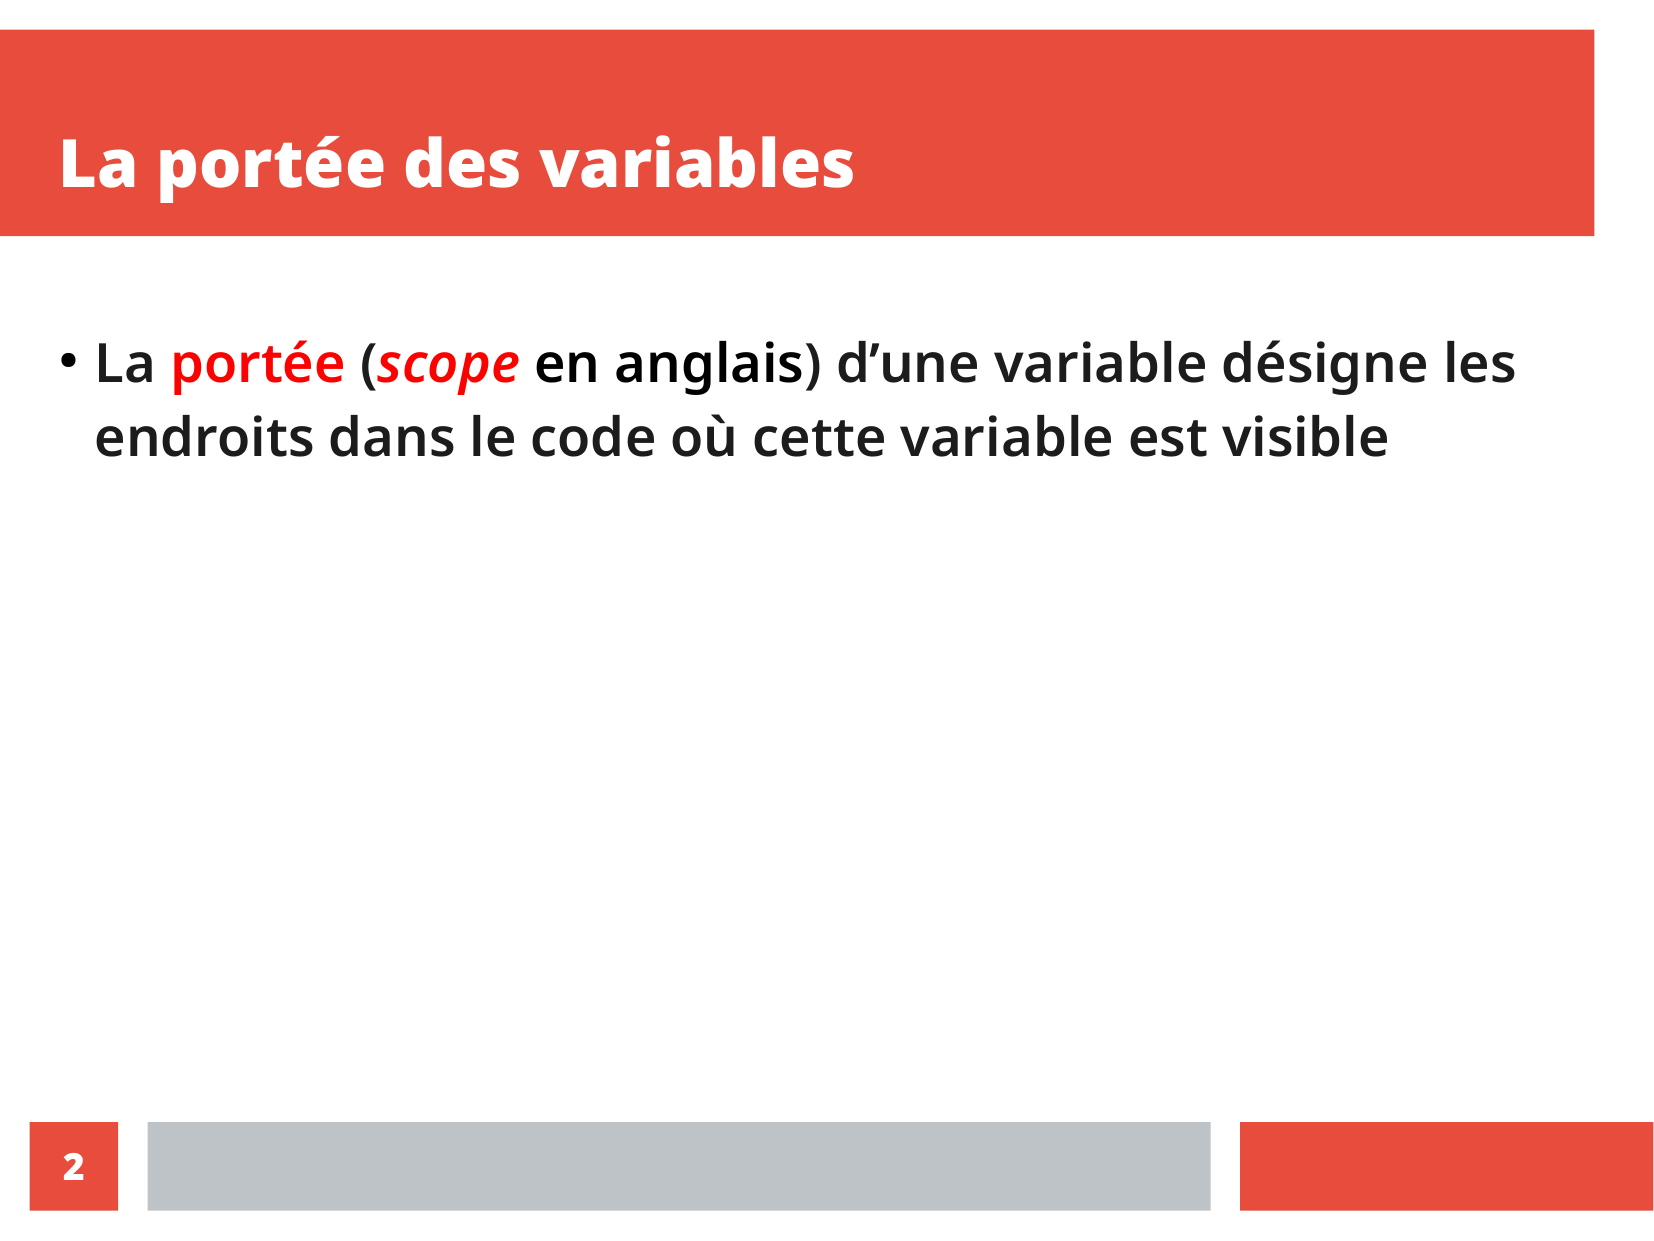

# La portée des variables
La portée (scope en anglais) d’une variable désigne les endroits dans le code où cette variable est visible
2